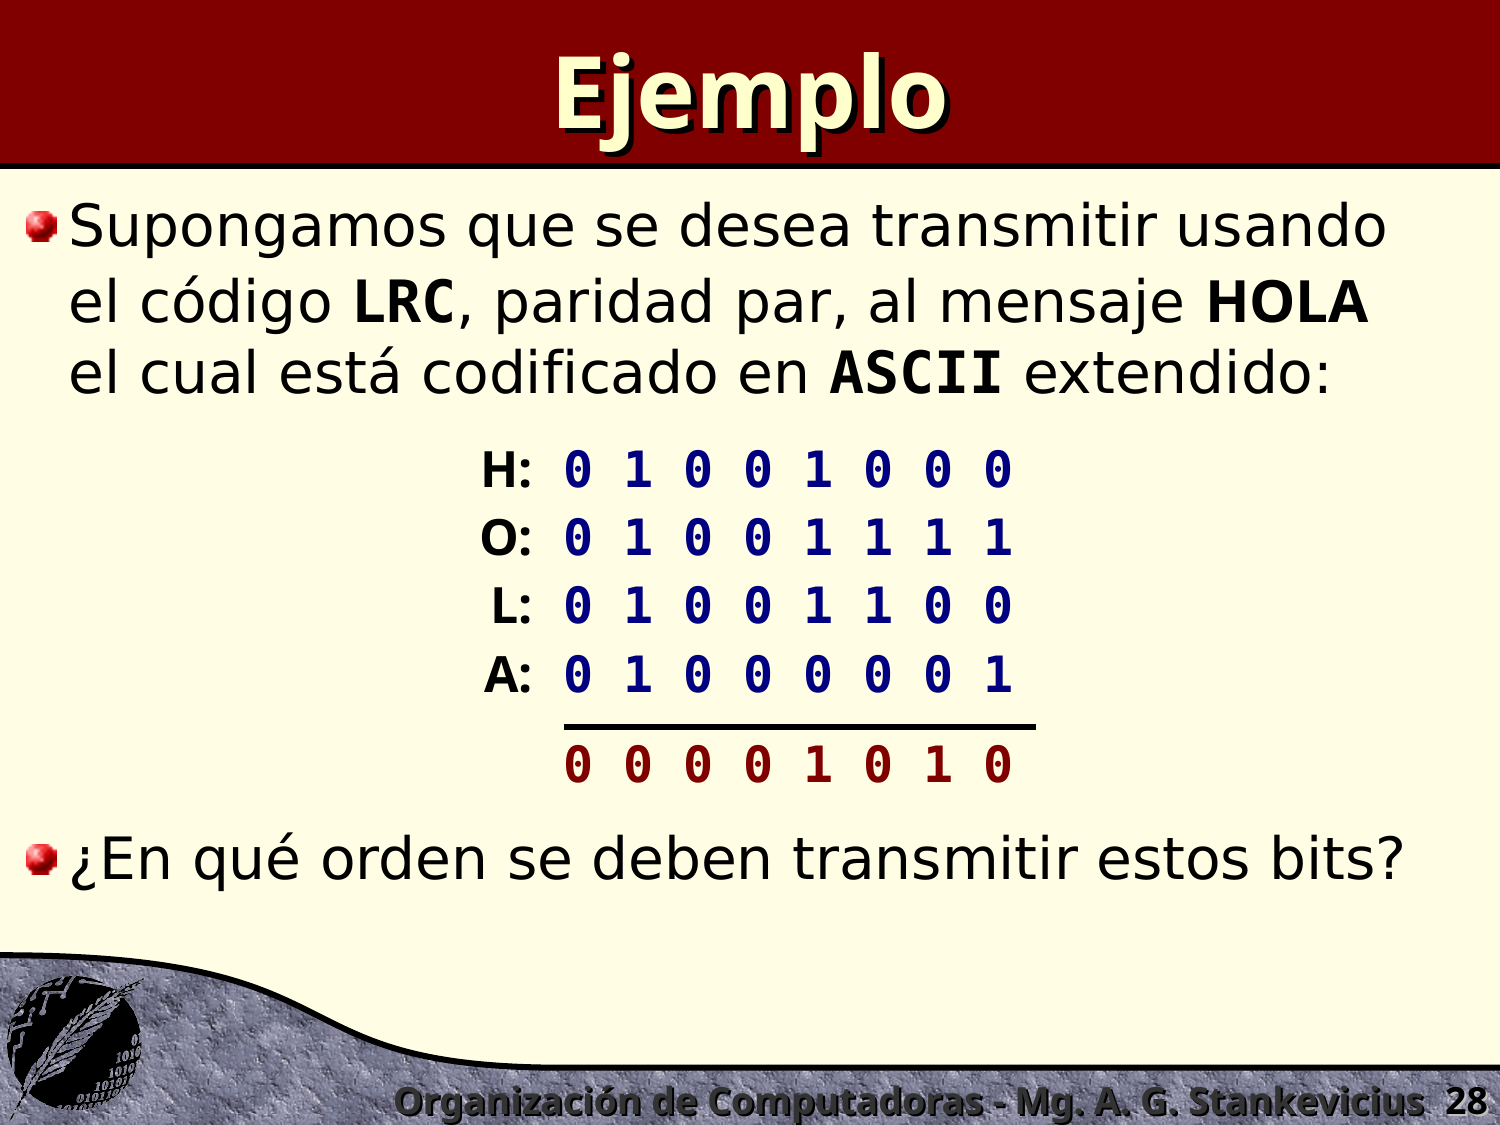

# Ejemplo
Supongamos que se desea transmitir usando
el código LRC, paridad par, al mensaje HOLA
el cual está codificado en ASCII extendido:
¿En qué orden se deben transmitir estos bits?
H: 0 1 0 0 1 0 0 0
O: 0 1 0 0 1 1 1 1
L: 0 1 0 0 1 1 0 0
A: 0 1 0 0 0 0 0 1
0 0 0 0 1 0 1 0
28